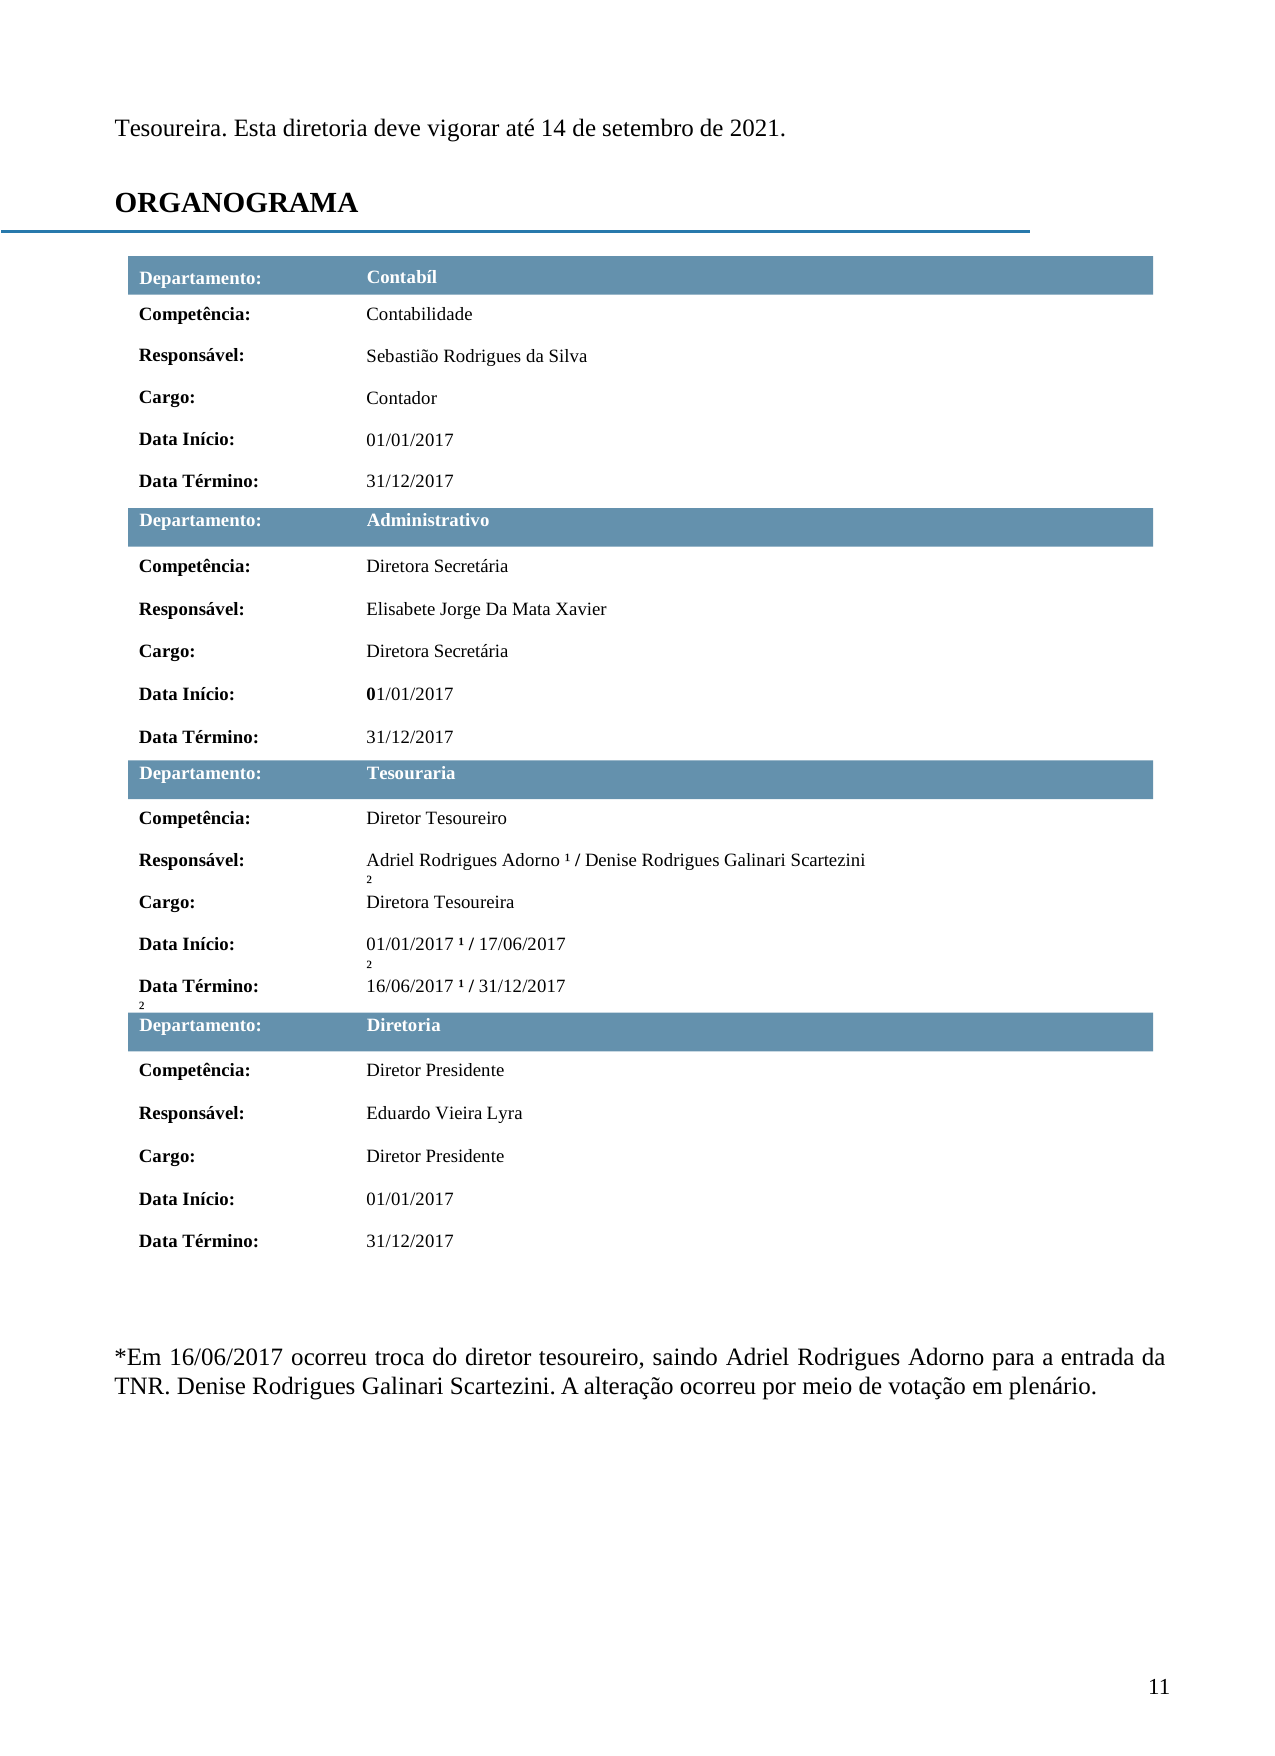

Tesoureira. Esta diretoria deve vigorar até 14 de setembro de 2021.
ORGANOGRAMA
Departamento:	Contabíl
Competência:	Contabilidade
Responsável:
Sebastião Rodrigues da Silva
Cargo:
Contador
Data Início:
01/01/2017
Data Término:	31/12/2017
Departamento:	Administrativo
Competência:	Diretora Secretária
Responsável:	Elisabete Jorge Da Mata Xavier
Cargo:	Diretora Secretária
Data Início:	01/01/2017
Data Término:	31/12/2017
Departamento:	Tesouraria
Competência:	Diretor Tesoureiro
Responsável:
Adriel Rodrigues Adorno ¹ / Denise Rodrigues Galinari Scartezini ²
Cargo:
Diretora Tesoureira
Data Início:
01/01/2017 ¹ / 17/06/2017 ²
Data Término:	16/06/2017 ¹ / 31/12/2017 ²
Departamento:	Diretoria
Competência:	Diretor Presidente
Responsável:	Eduardo Vieira Lyra
Cargo:	Diretor Presidente
Data Início:	01/01/2017
Data Término:	31/12/2017
*Em 16/06/2017 ocorreu troca do diretor tesoureiro, saindo Adriel Rodrigues Adorno para a entrada da TNR. Denise Rodrigues Galinari Scartezini. A alteração ocorreu por meio de votação em plenário.